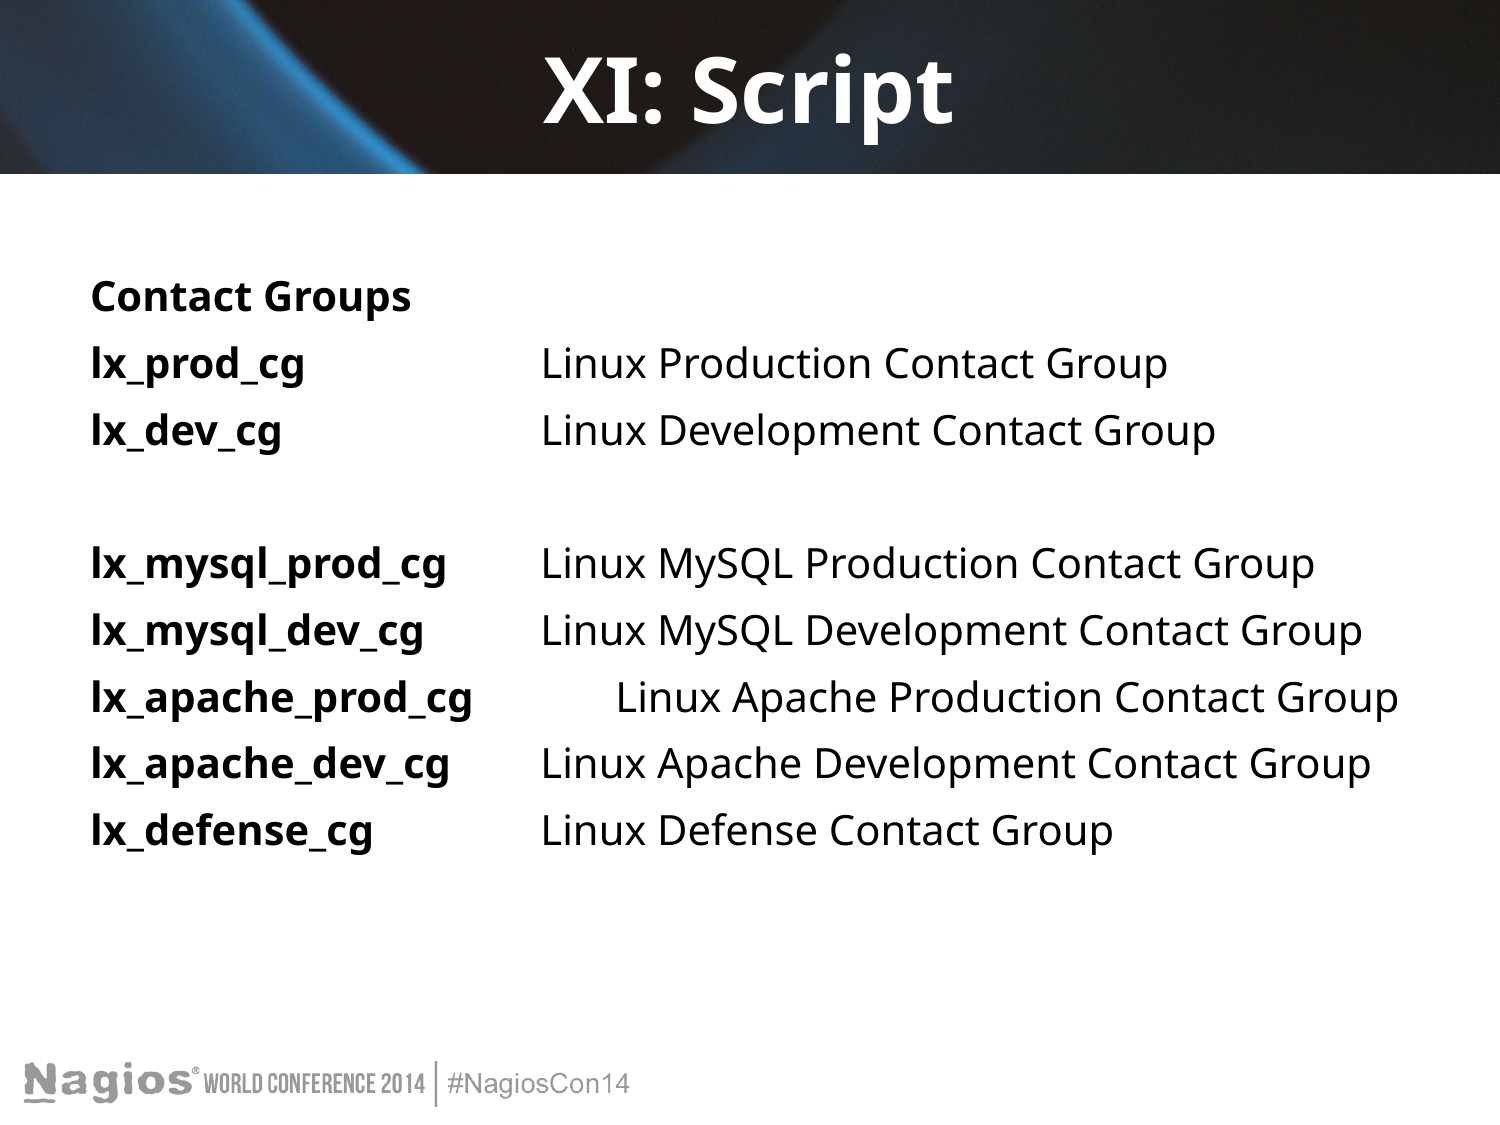

# XI: Script
Contact Groups
lx_prod_cg		 Linux Production Contact Group
lx_dev_cg		 Linux Development Contact Group
lx_mysql_prod_cg	 Linux MySQL Production Contact Group
lx_mysql_dev_cg	 Linux MySQL Development Contact Group
lx_apache_prod_cg	 Linux Apache Production Contact Group
lx_apache_dev_cg	 Linux Apache Development Contact Group
lx_defense_cg		 Linux Defense Contact Group